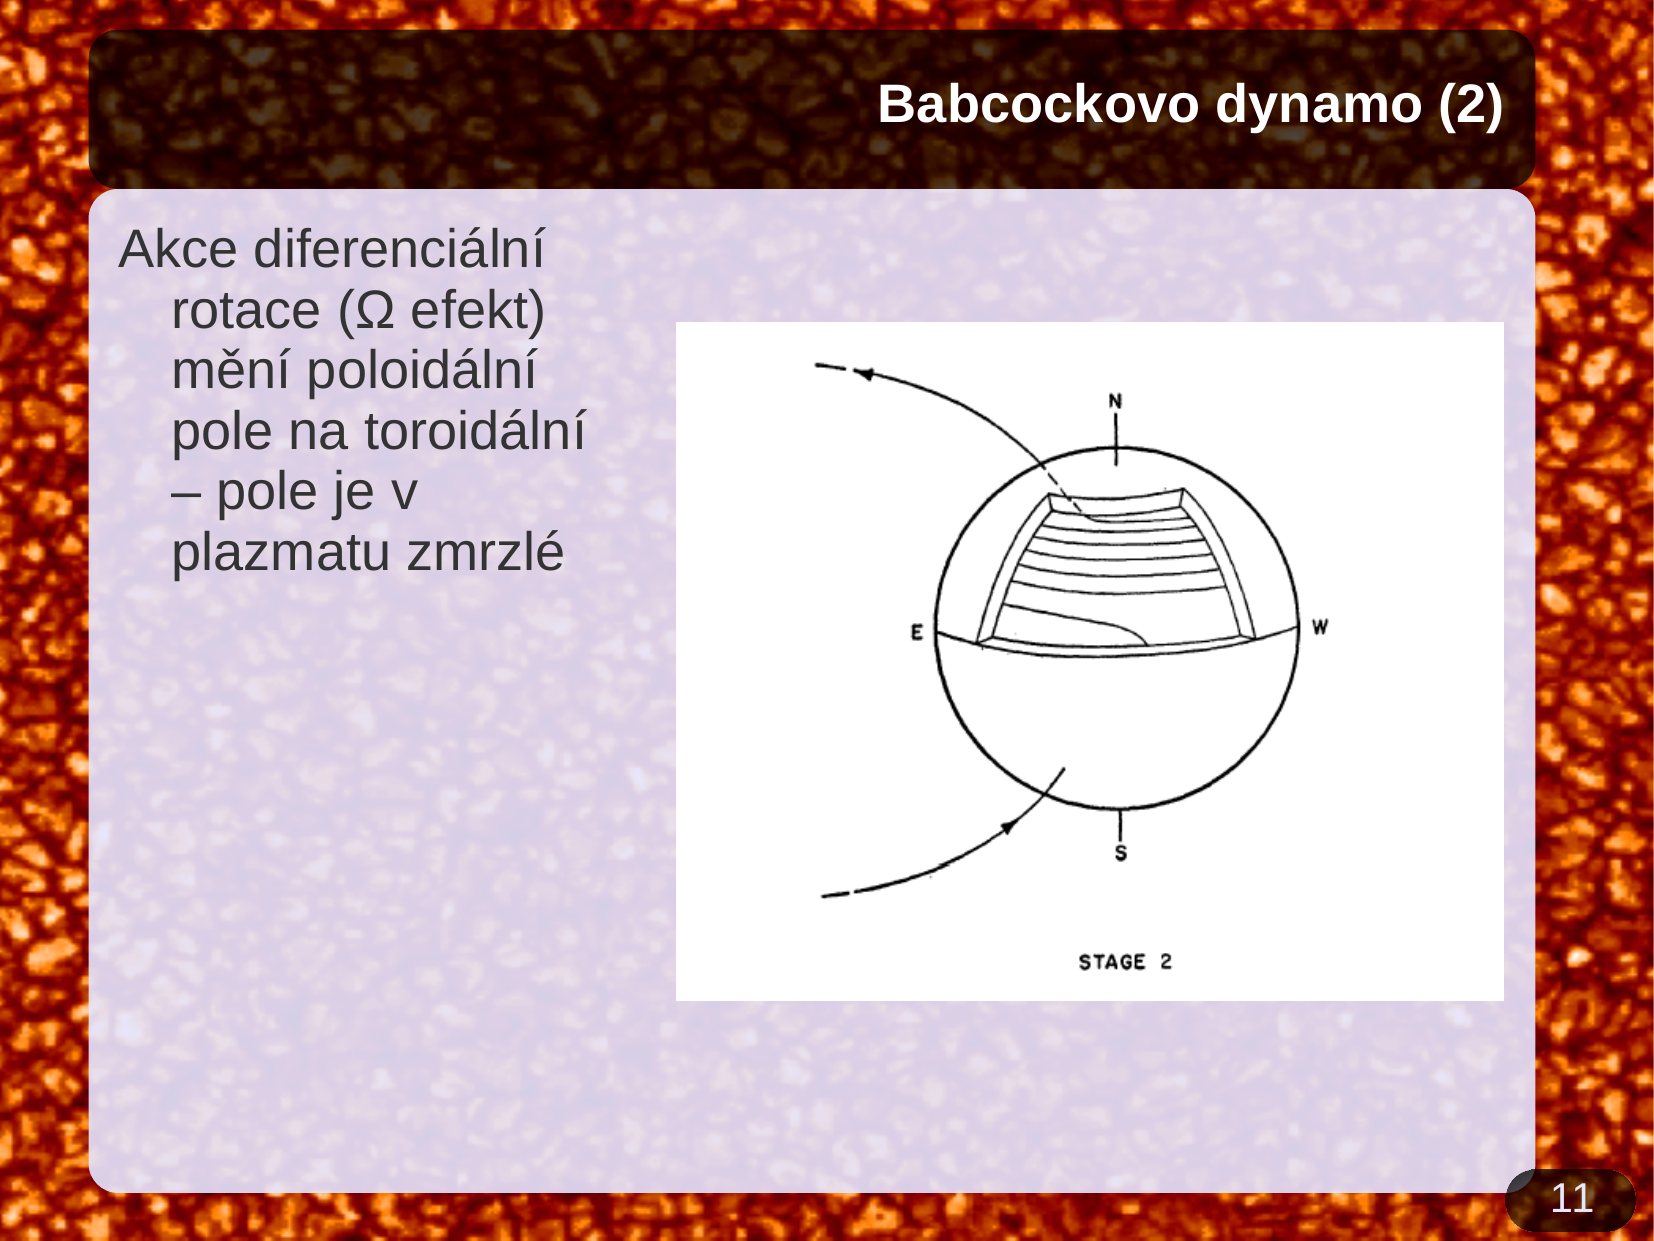

# Babcockovo dynamo (2)
Akce diferenciální rotace (Ω efekt) mění poloidální pole na toroidální – pole je v plazmatu zmrzlé